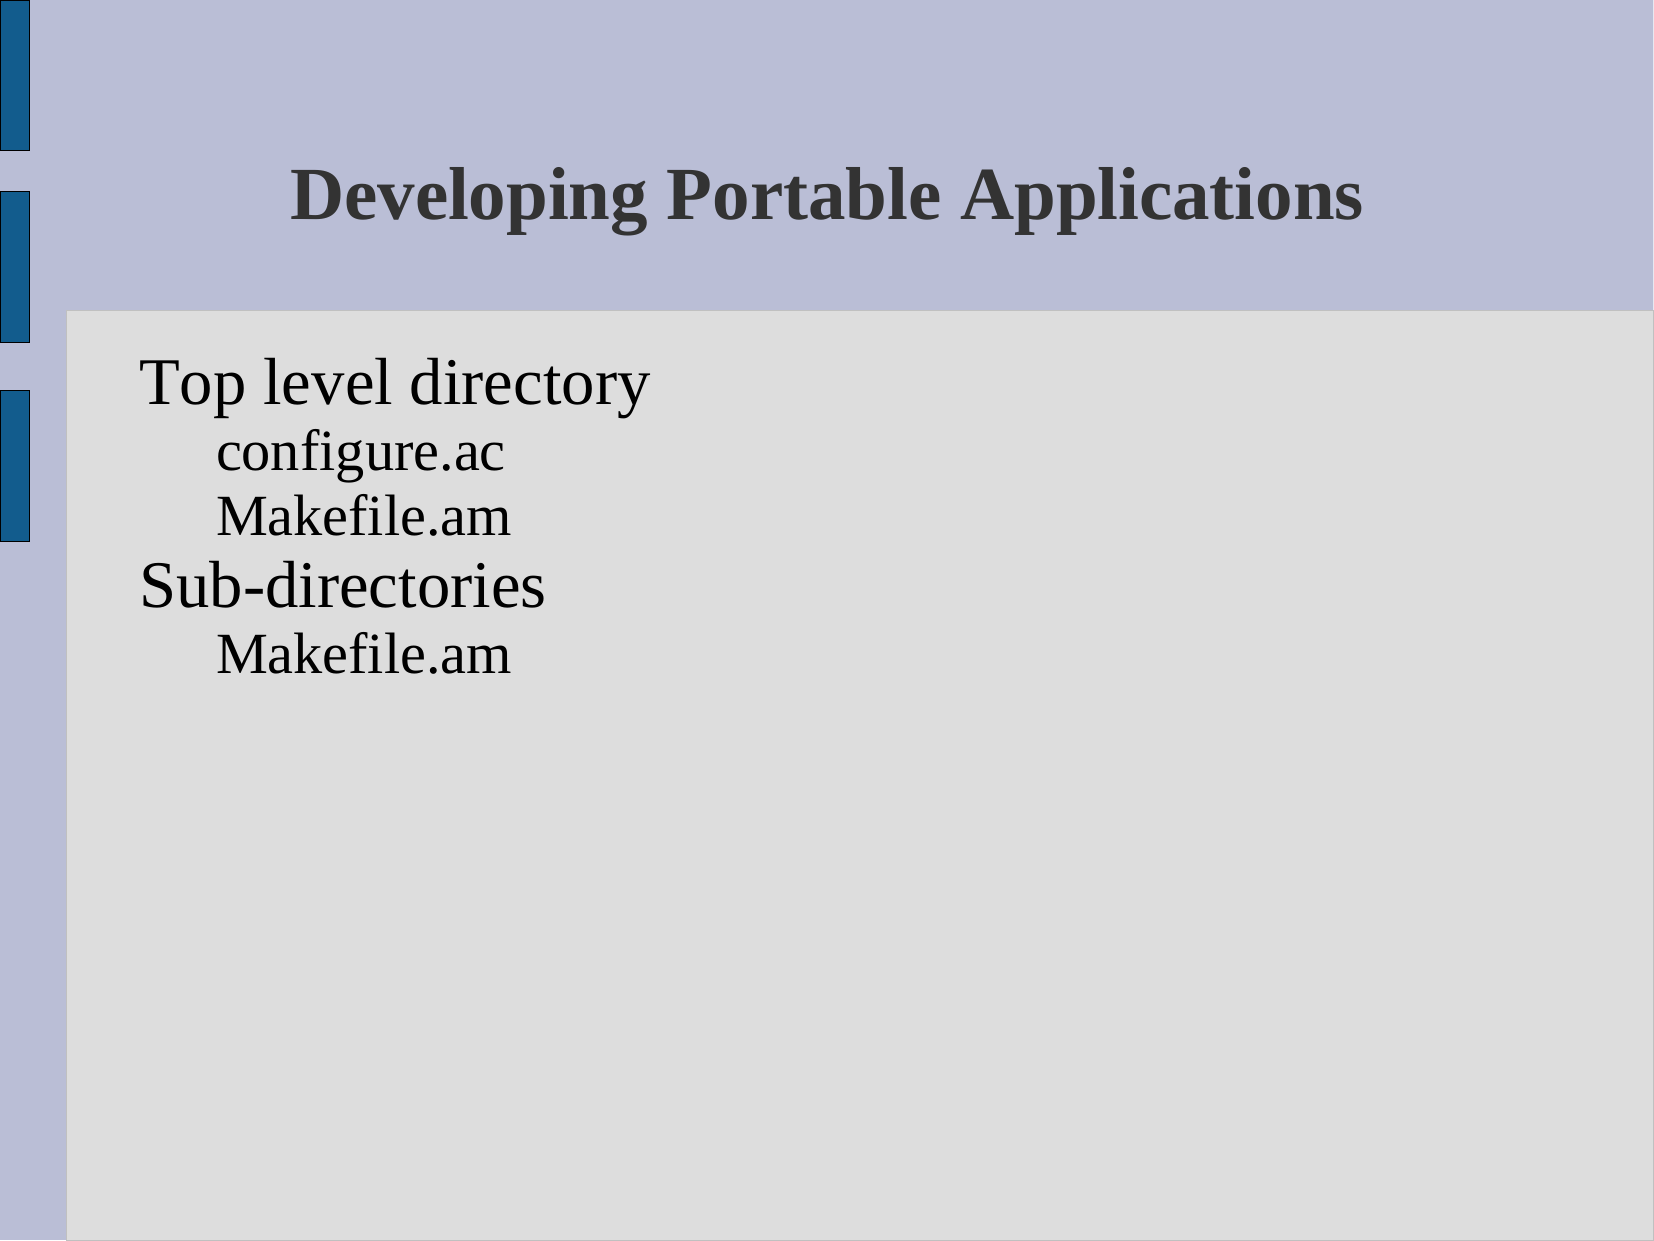

# Developing Portable Applications
Top level directory
configure.ac
Makefile.am
Sub-directories
Makefile.am